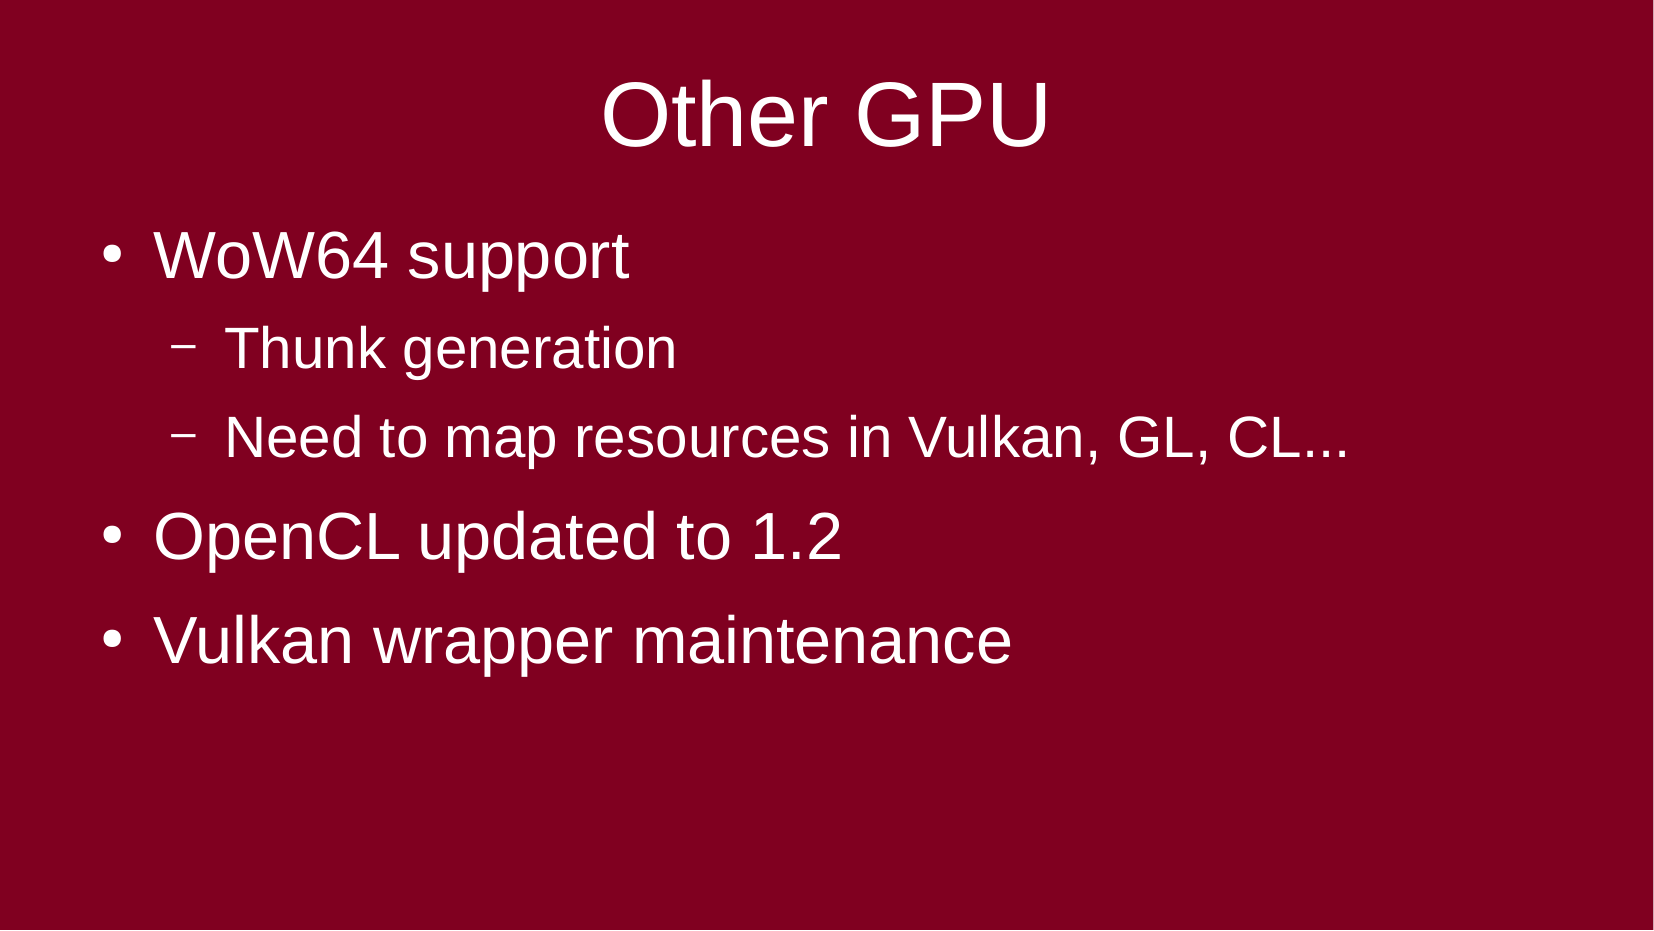

# Other GPU
WoW64 support
Thunk generation
Need to map resources in Vulkan, GL, CL...
OpenCL updated to 1.2
Vulkan wrapper maintenance